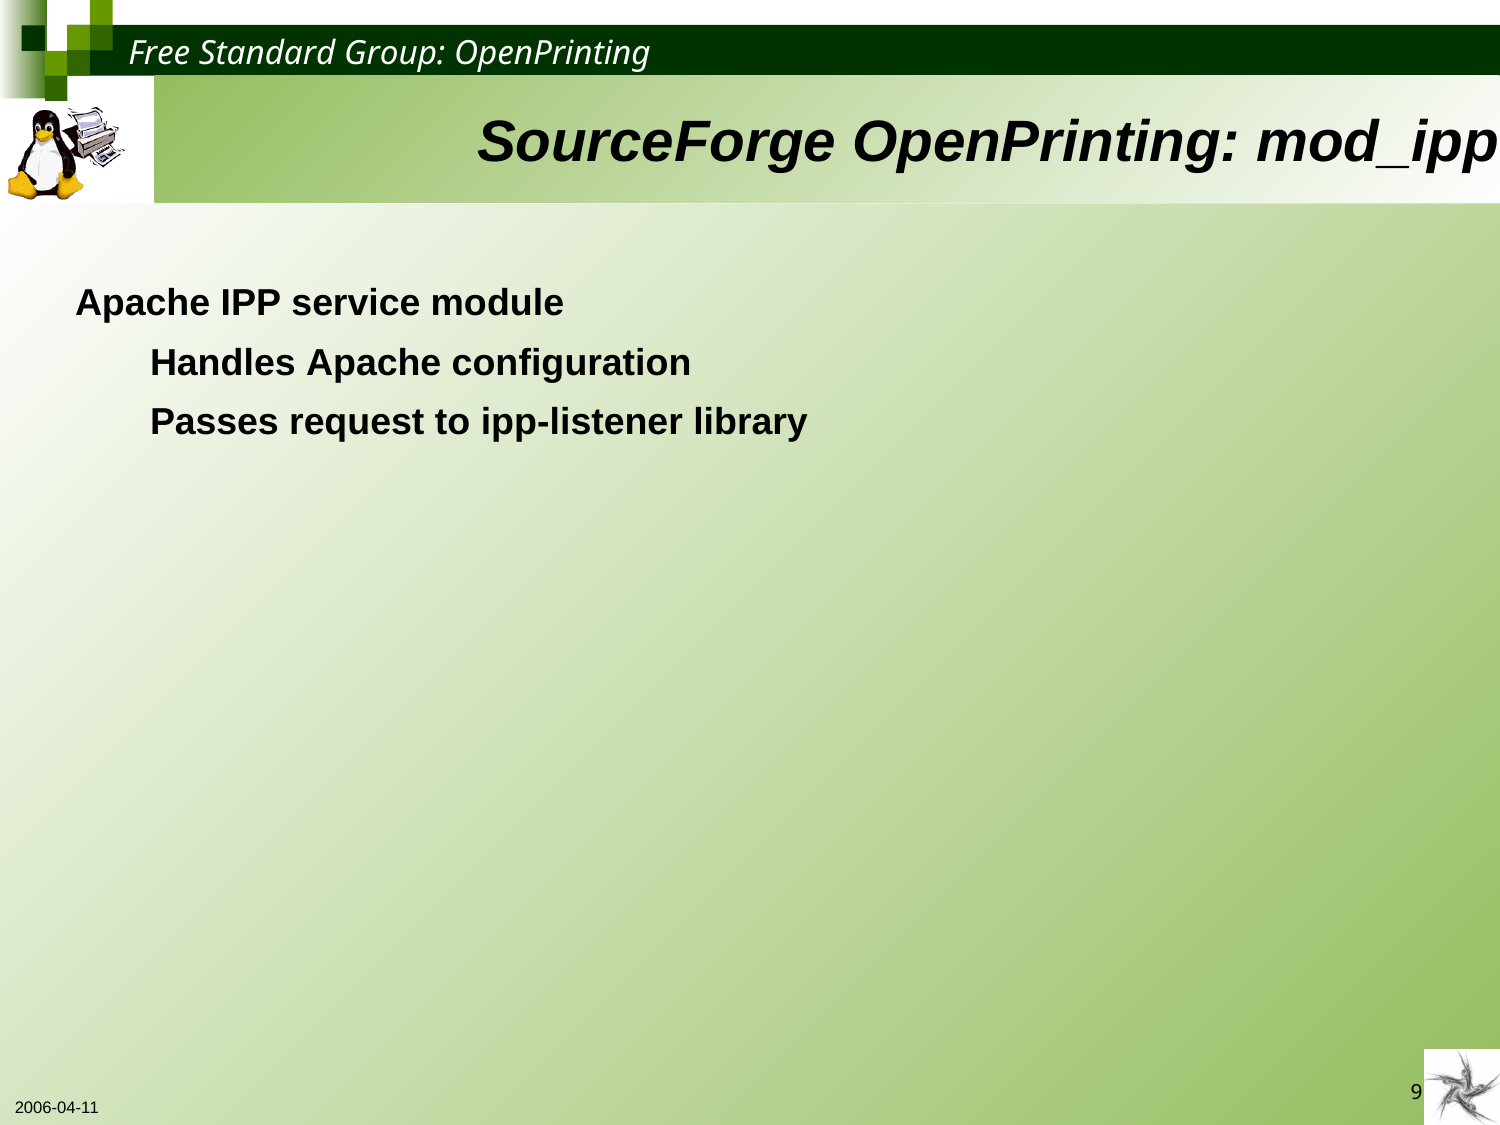

# SourceForge OpenPrinting: mod_ipp
Apache IPP service module
Handles Apache configuration
Passes request to ipp-listener library